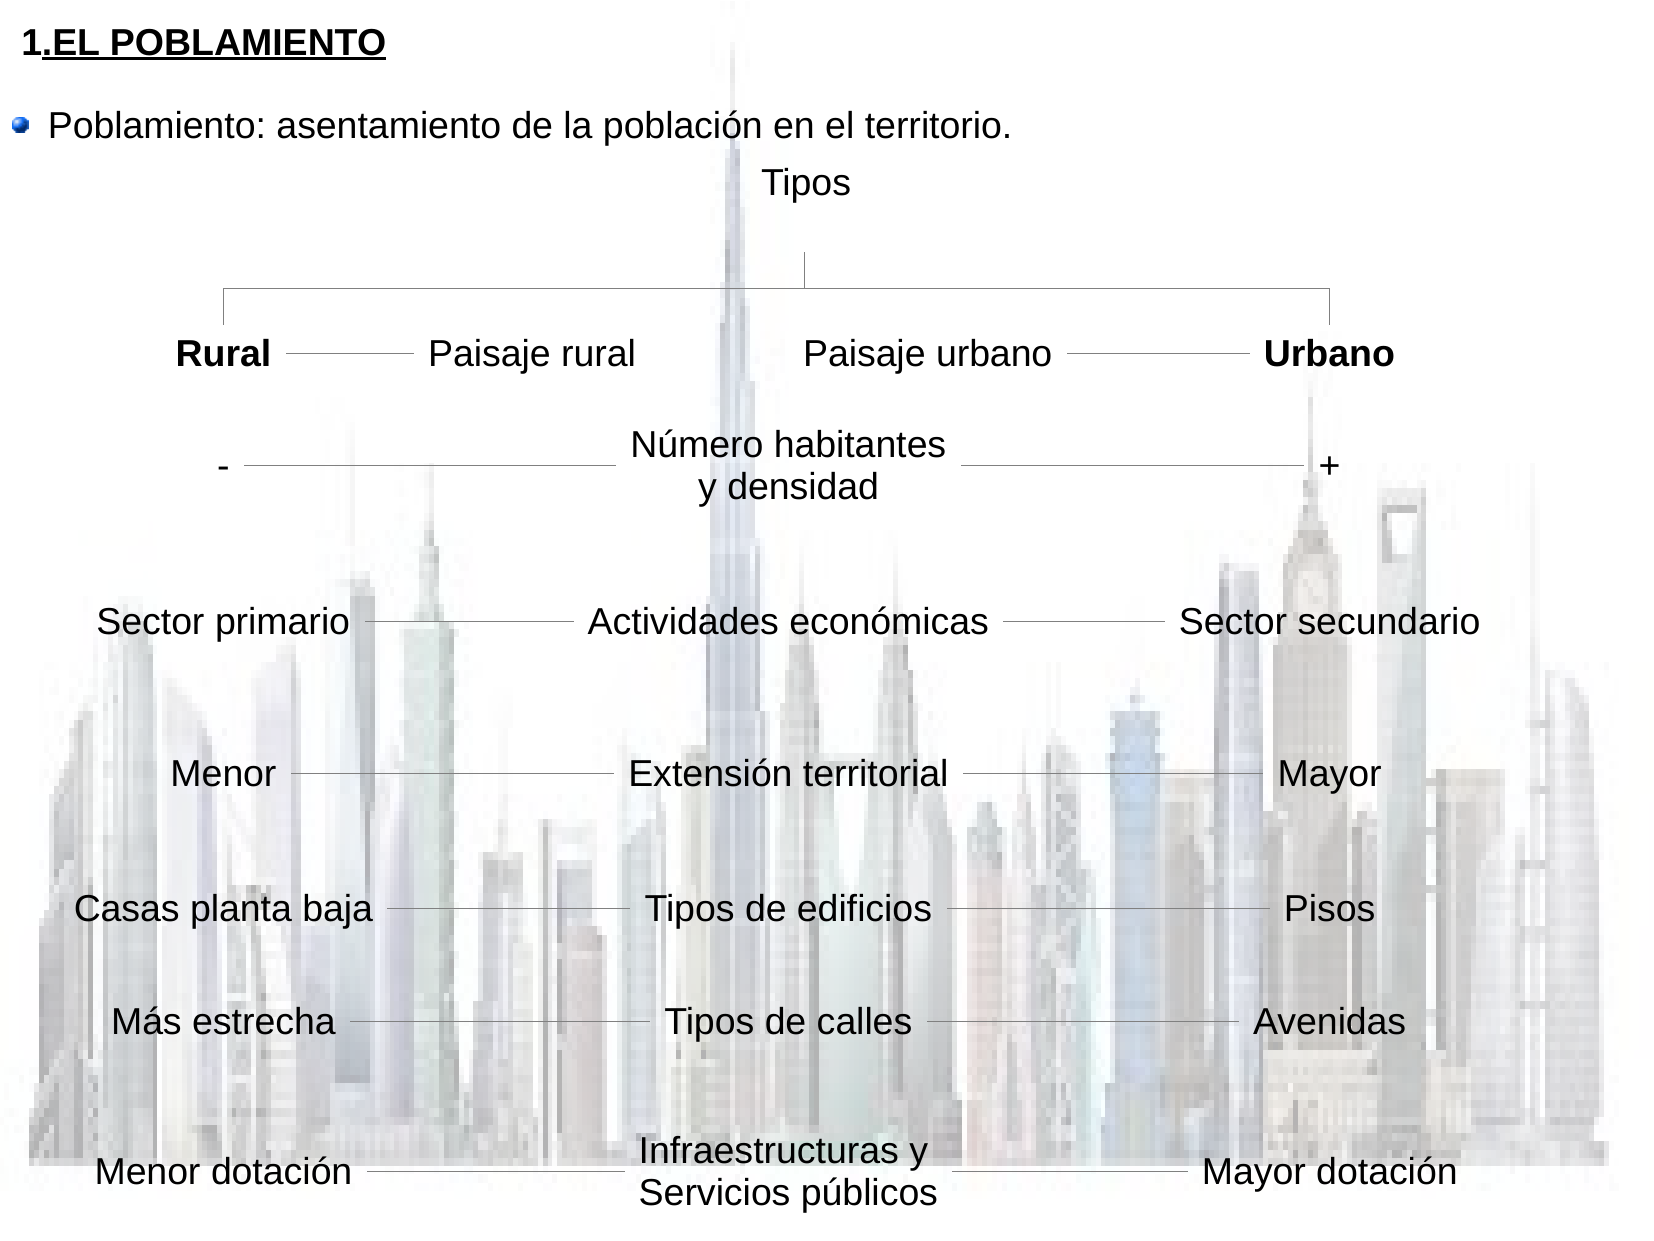

1.EL POBLAMIENTO
Poblamiento: asentamiento de la población en el territorio.
Tipos
Rural
Paisaje rural
Paisaje urbano
Urbano
Número habitantes
y densidad
-
+
Sector primario
Actividades económicas
Sector secundario
Menor
Extensión territorial
Mayor
Casas planta baja
Tipos de edificios
Pisos
Más estrecha
Tipos de calles
Avenidas
Infraestructuras y
Servicios públicos
Menor dotación
Mayor dotación